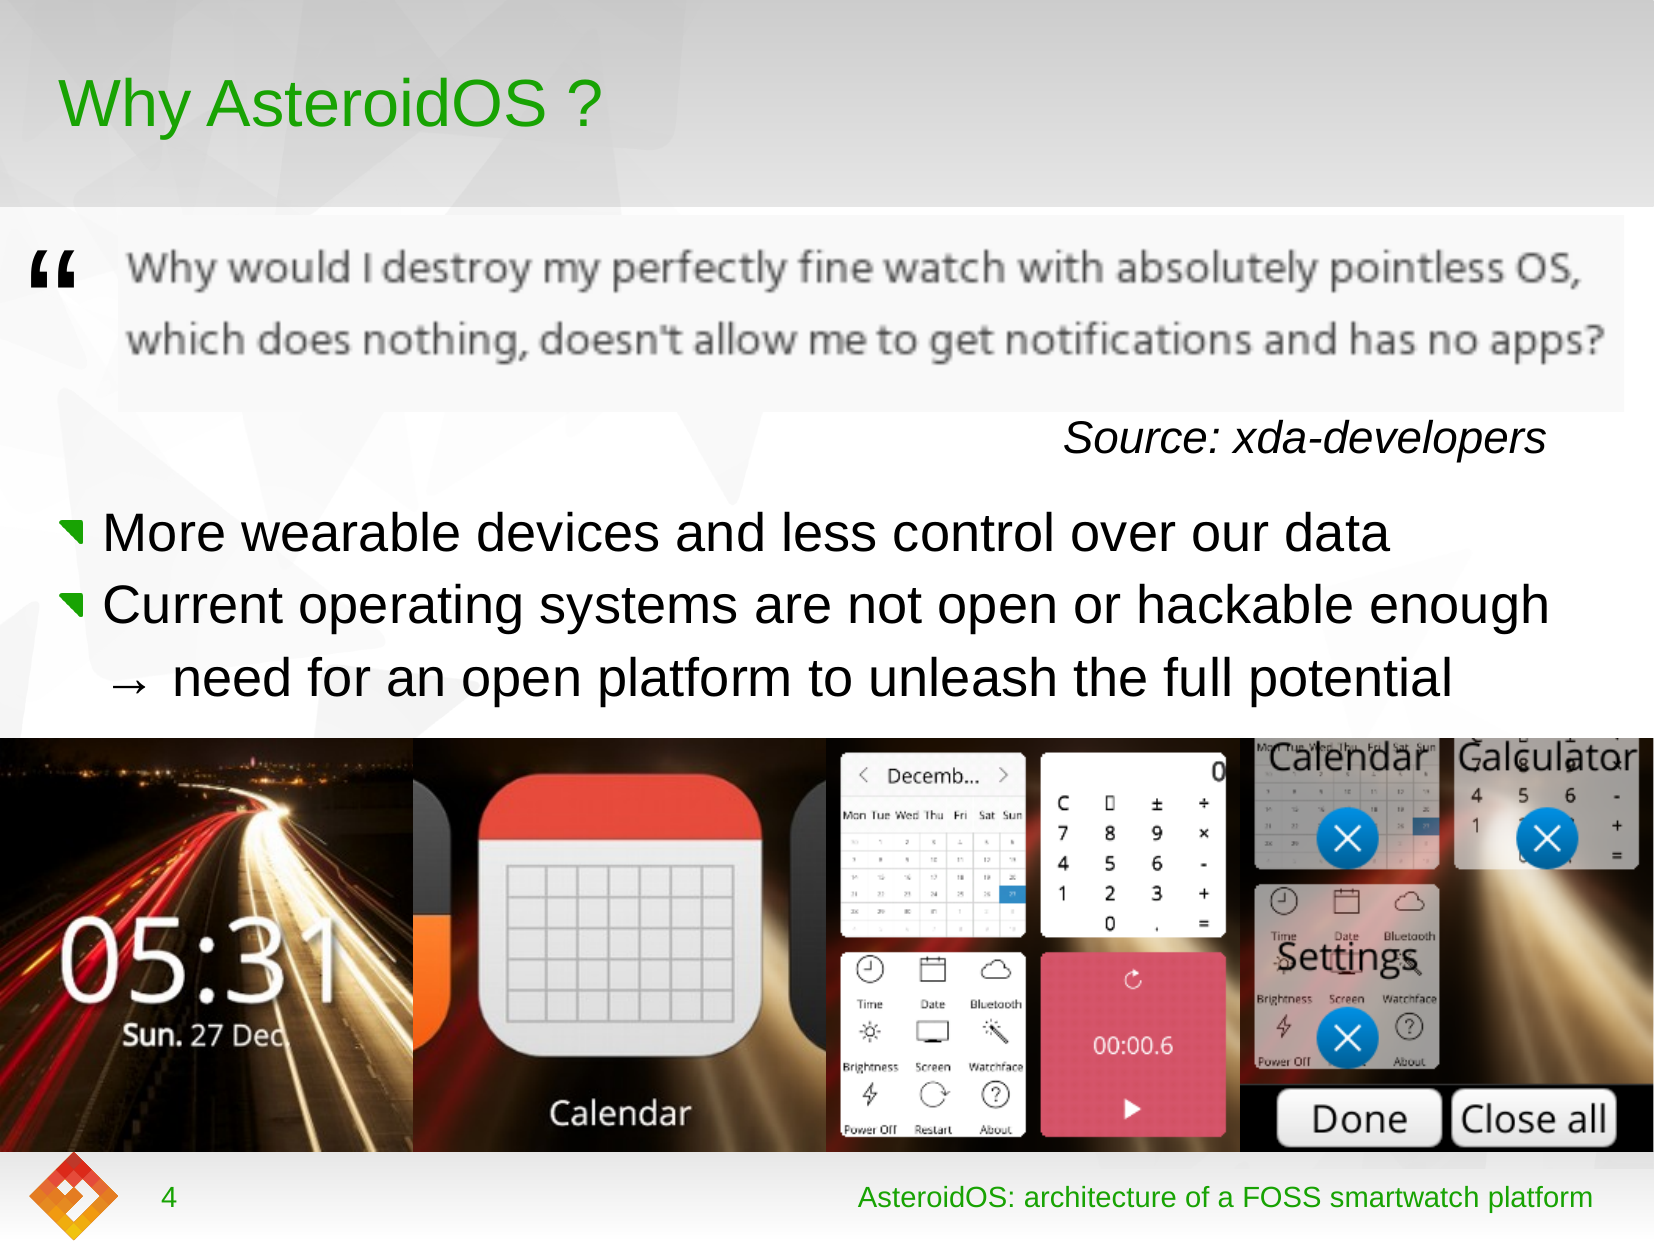

# Why AsteroidOS ?
“
Source: xda-developers
More wearable devices and less control over our data
Current operating systems are not open or hackable enough
→ need for an open platform to unleash the full potential
4
AsteroidOS: architecture of a FOSS smartwatch platform